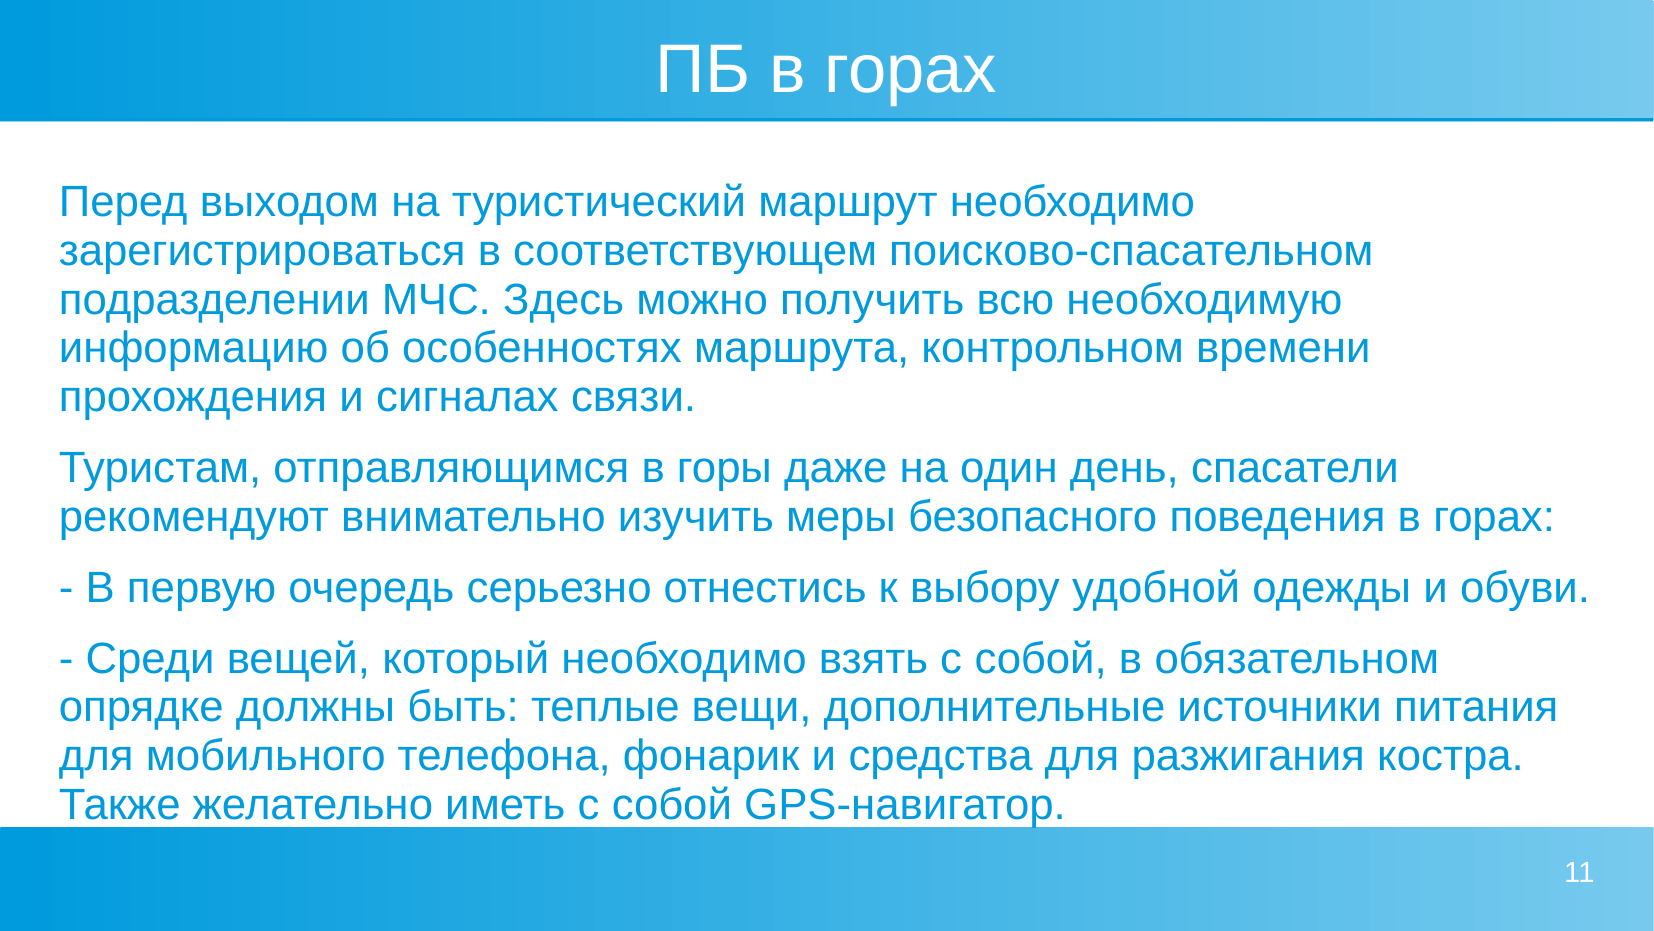

# ПБ в горах
Перед выходом на туристический маршрут необходимо зарегистрироваться в соответствующем поисково-спасательном подразделении МЧС. Здесь можно получить всю необходимую информацию об особенностях маршрута, контрольном времени прохождения и сигналах связи.
Туристам, отправляющимся в горы даже на один день, спасатели рекомендуют внимательно изучить меры безопасного поведения в горах:
- В первую очередь серьезно отнестись к выбору удобной одежды и обуви.
- Среди вещей, который необходимо взять с собой, в обязательном опрядке должны быть: теплые вещи, дополнительные источники питания для мобильного телефона, фонарик и средства для разжигания костра. Также желательно иметь с собой GPS-навигатор.
11